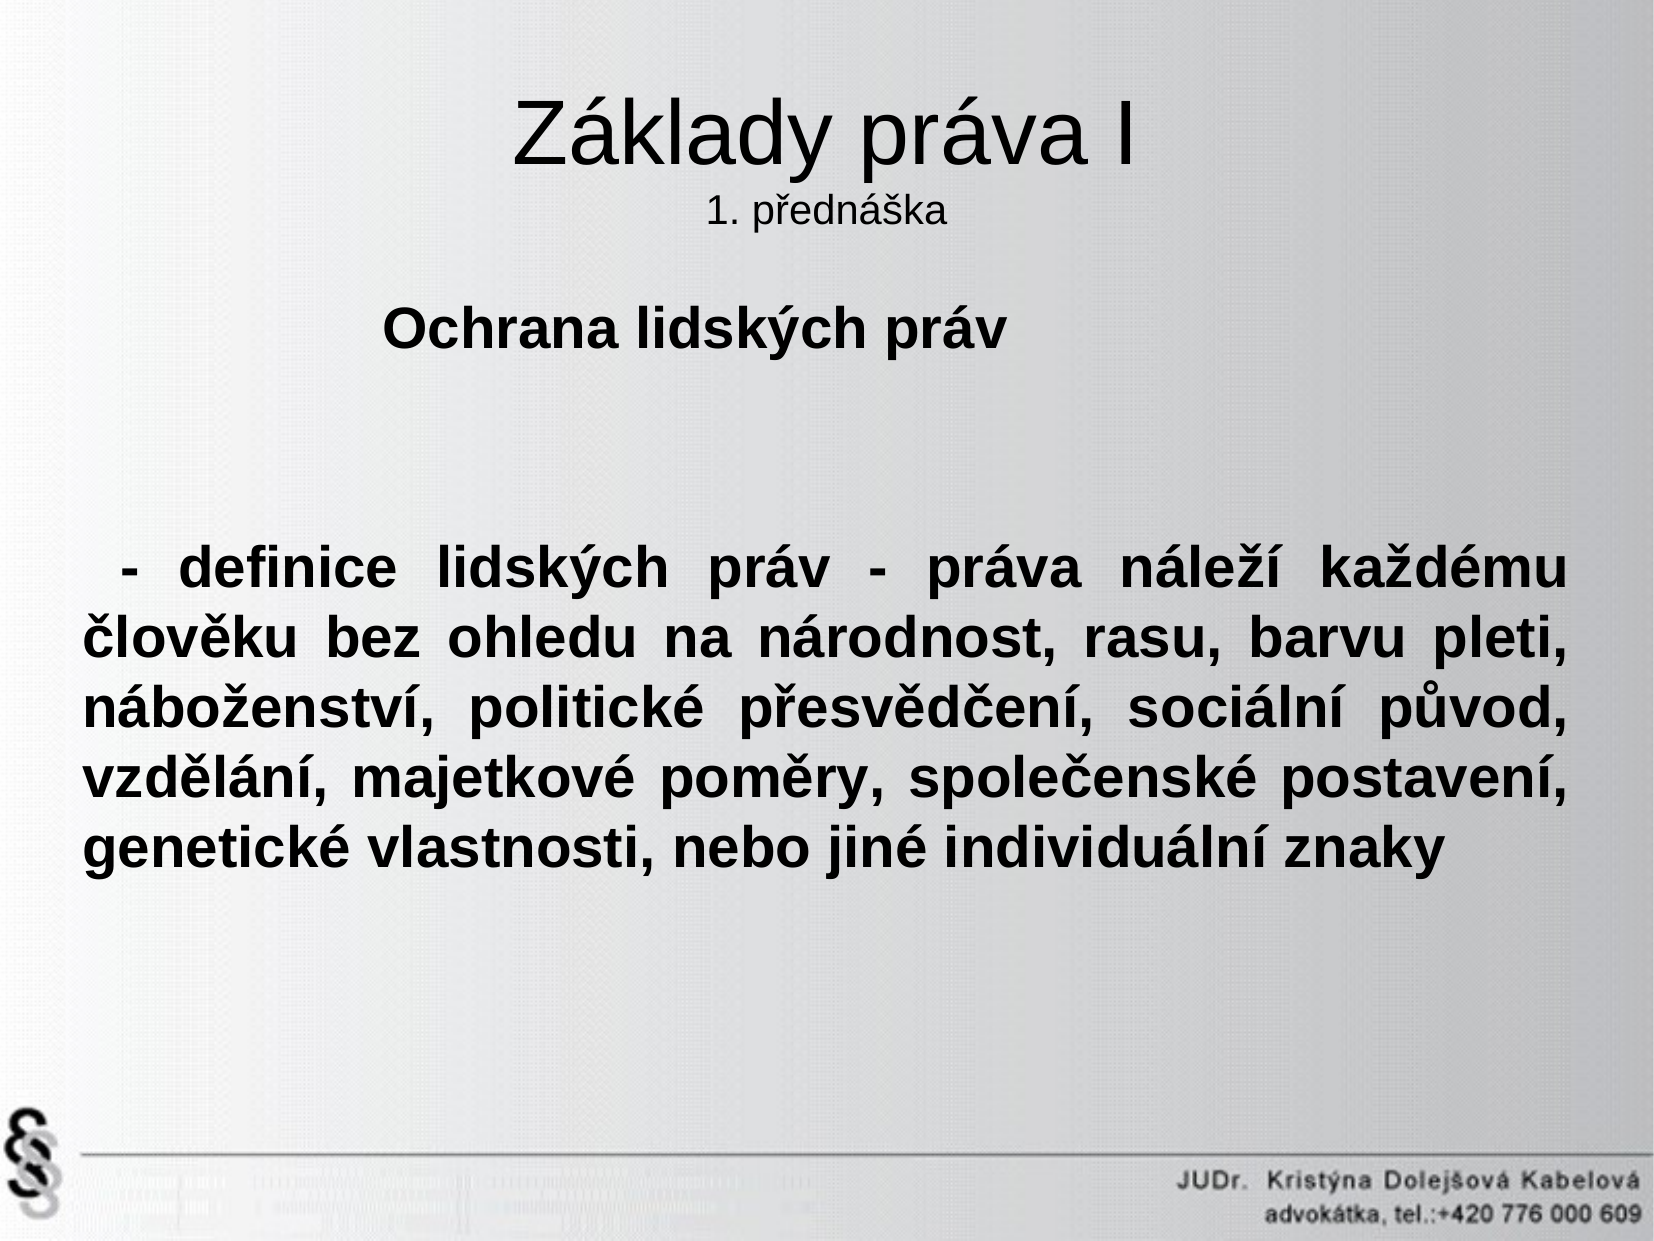

Základy práva I
1. přednáška
Ochrana lidských práv
 - definice lidských práv - práva náleží každému člověku bez ohledu na národnost, rasu, barvu pleti, náboženství, politické přesvědčení, sociální původ, vzdělání, majetkové poměry, společenské postavení, genetické vlastnosti, nebo jiné individuální znaky